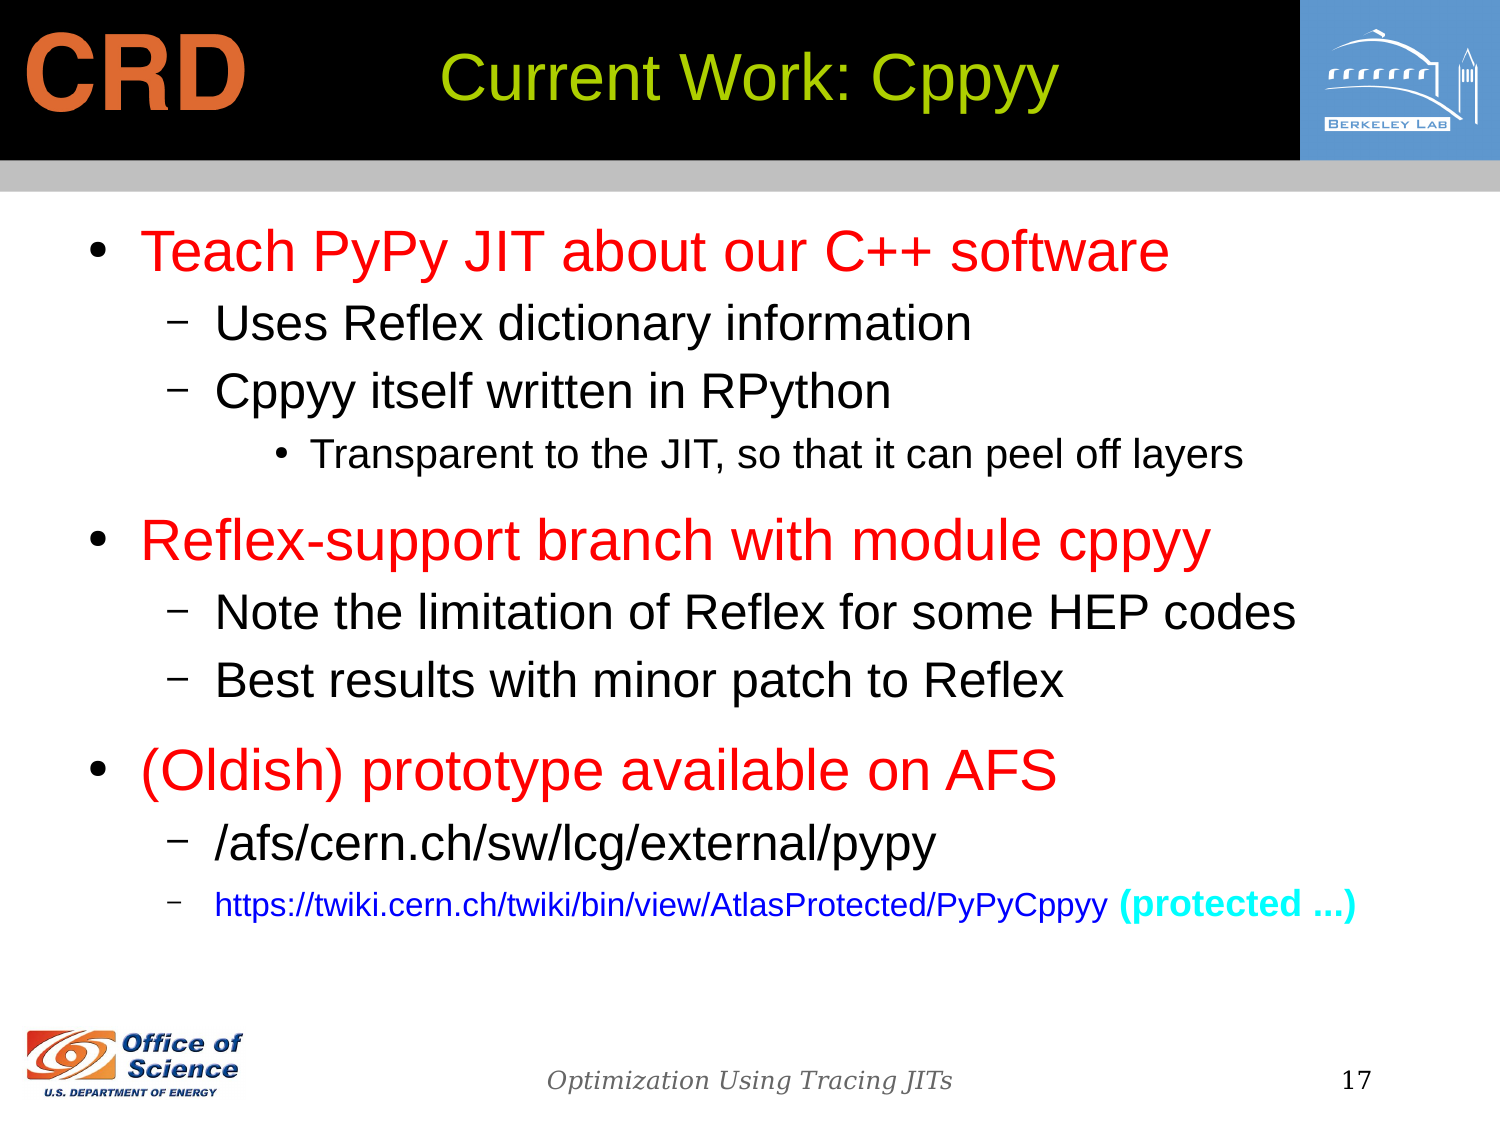

# Current Work: Cppyy
Teach PyPy JIT about our C++ software
Uses Reflex dictionary information
Cppyy itself written in RPython
Transparent to the JIT, so that it can peel off layers
Reflex-support branch with module cppyy
Note the limitation of Reflex for some HEP codes
Best results with minor patch to Reflex
(Oldish) prototype available on AFS
/afs/cern.ch/sw/lcg/external/pypy
https://twiki.cern.ch/twiki/bin/view/AtlasProtected/PyPyCppyy (protected ...)
Optimization Using Tracing JITs
17